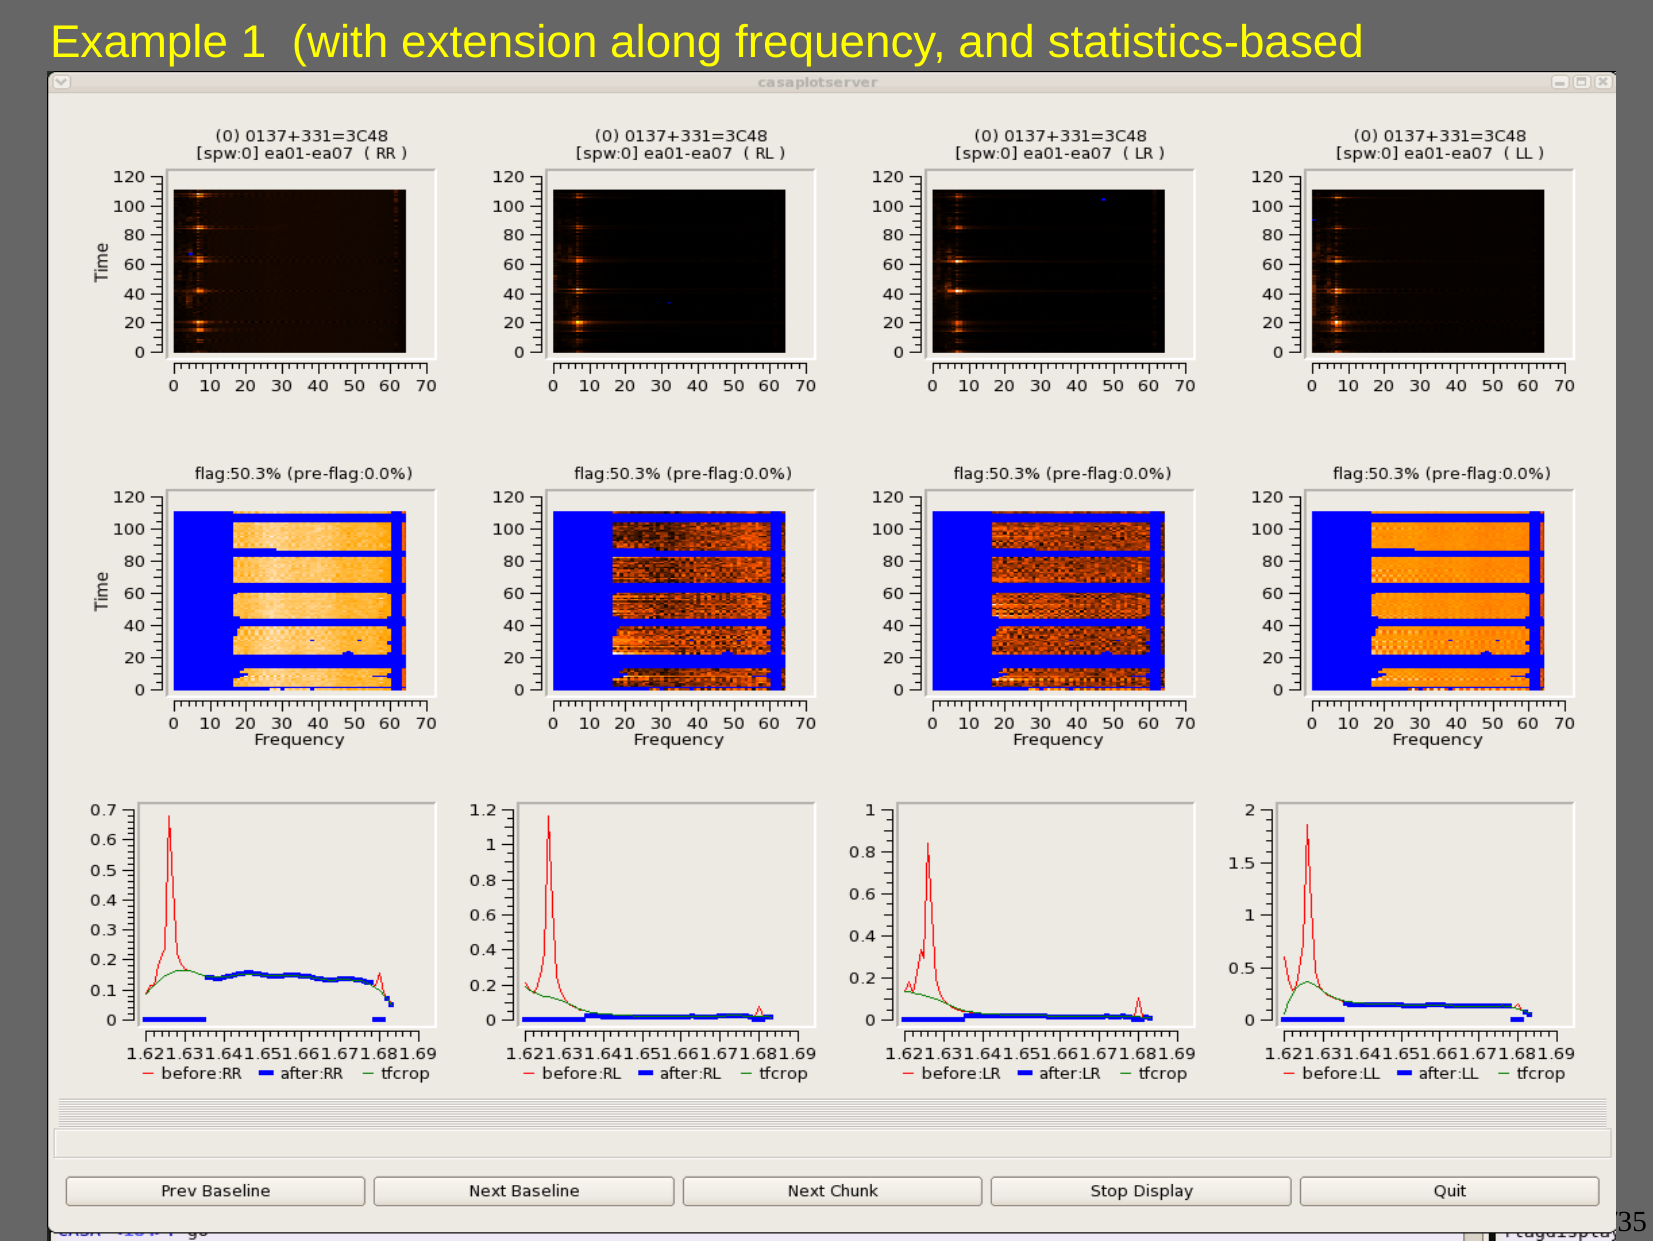

Example 1 (with extension along frequency, and statistics-based flagging)
31